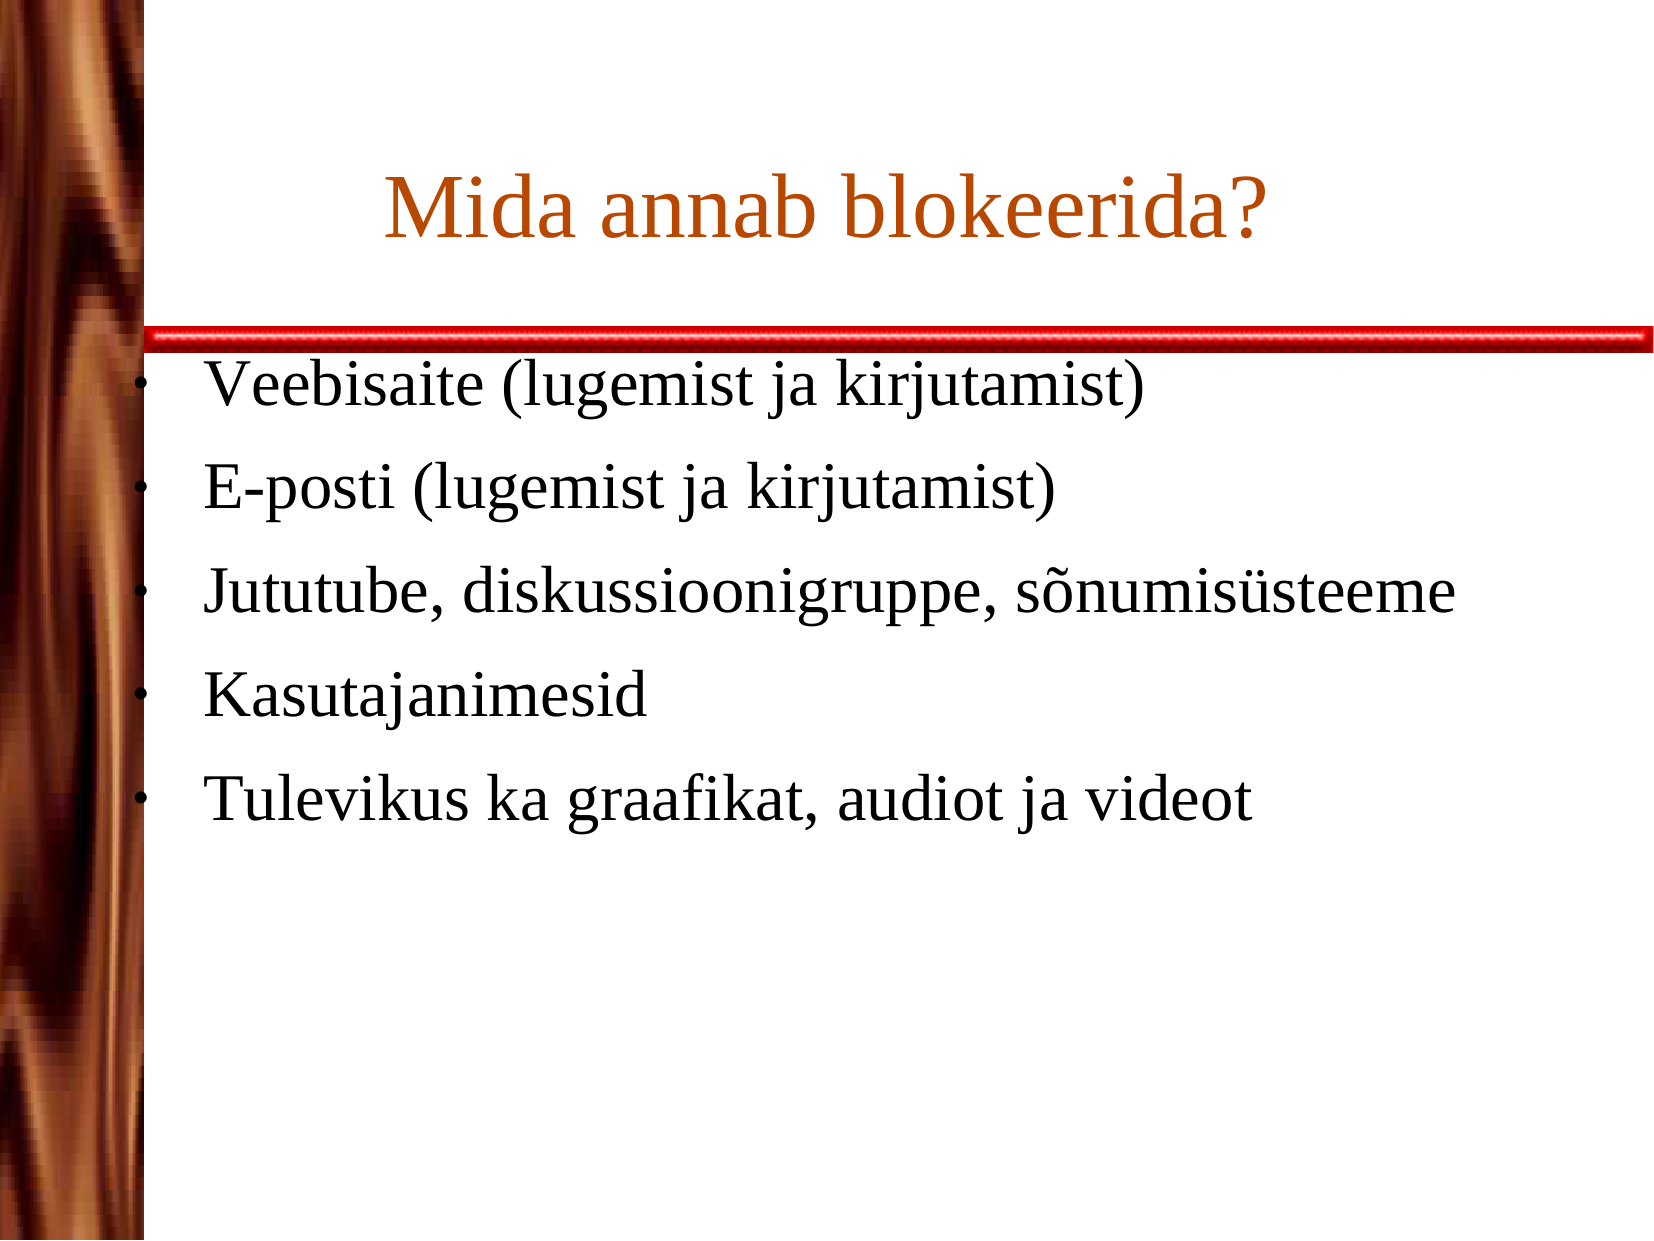

# Mida annab blokeerida?
Veebisaite (lugemist ja kirjutamist)
E-posti (lugemist ja kirjutamist)
Jututube, diskussioonigruppe, sõnumisüsteeme
Kasutajanimesid
Tulevikus ka graafikat, audiot ja videot